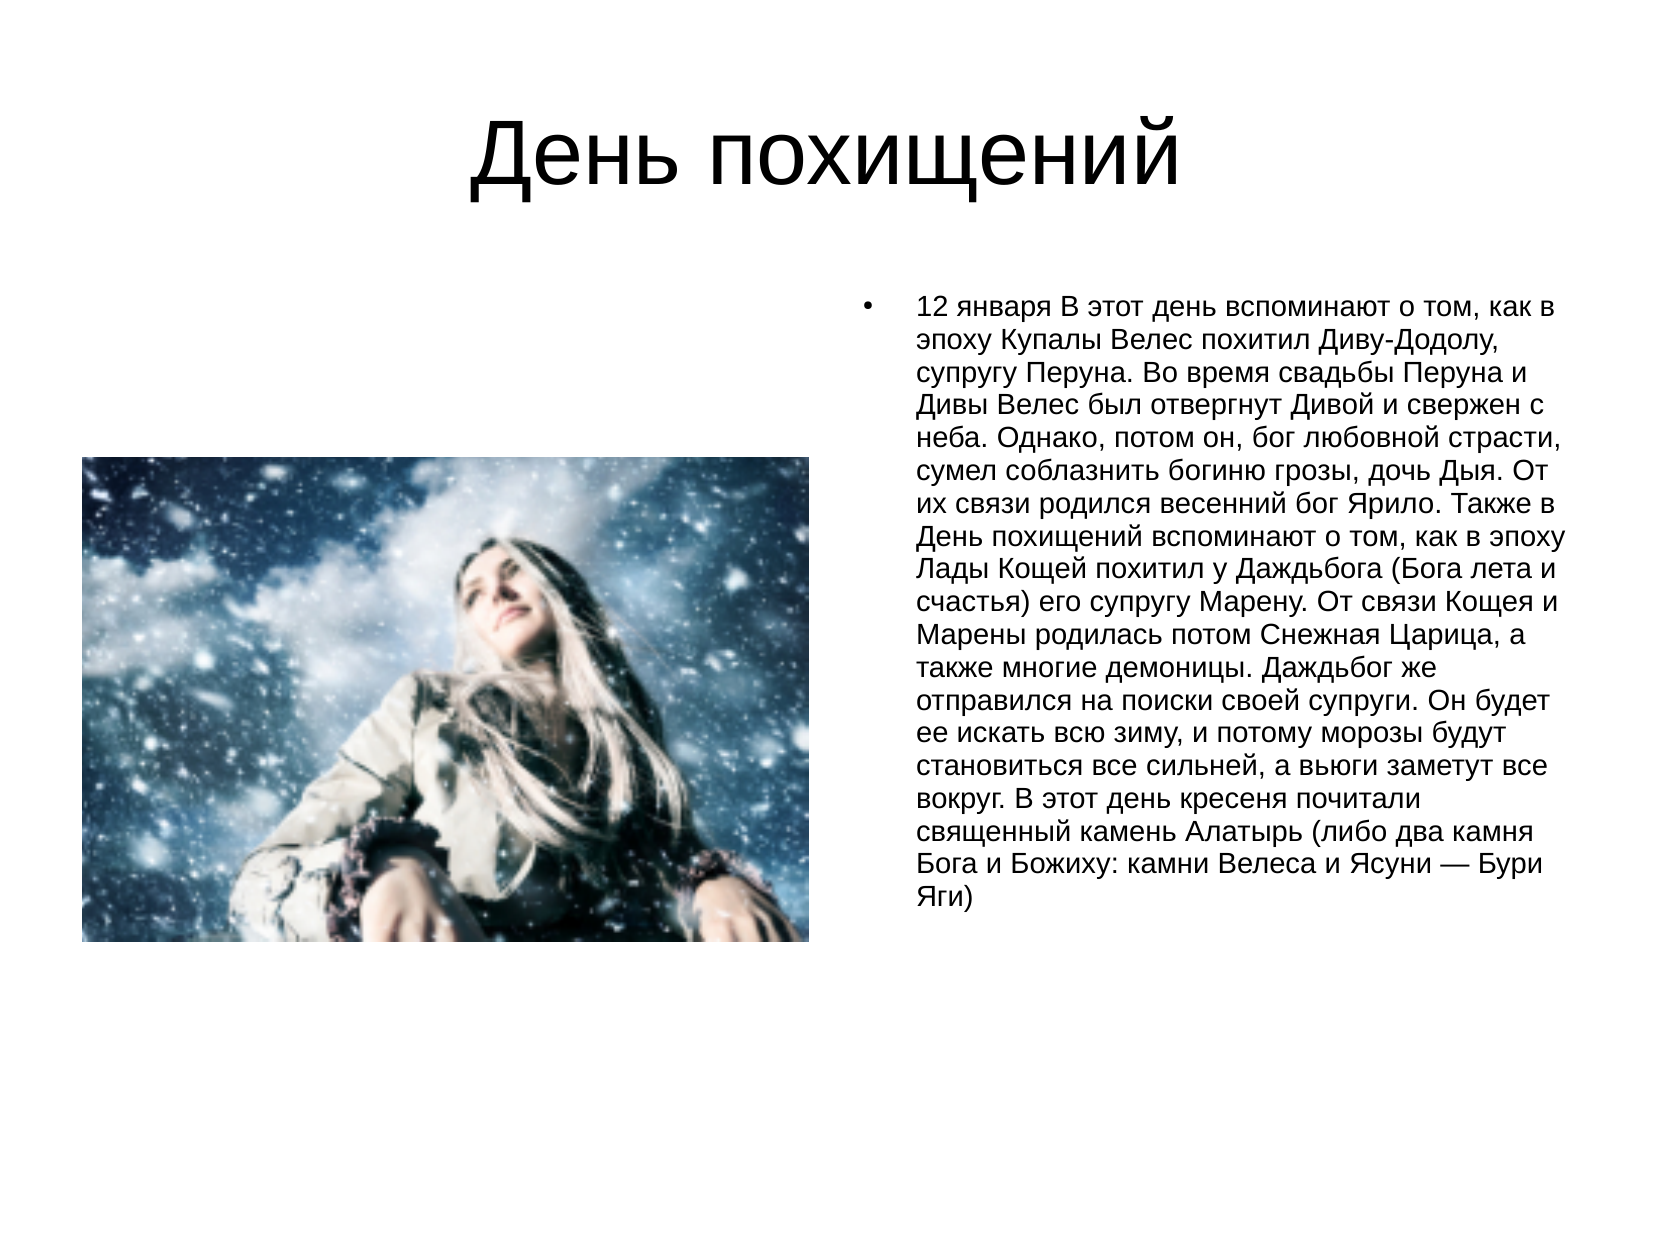

# День похищений
12 января В этот день вспоминают о том, как в эпоху Купалы Велес похитил Диву-Додолу, супругу Перуна. Во время свадьбы Перуна и Дивы Велес был отвергнут Дивой и свержен с неба. Однако, потом он, бог любовной страсти, сумел соблазнить богиню грозы, дочь Дыя. От их связи родился весенний бог Ярило. Также в День похищений вспоминают о том, как в эпоху Лады Кощей похитил у Даждьбога (Бога лета и счастья) его супругу Марену. От связи Кощея и Марены родилась потом Снежная Царица, а также многие демоницы. Даждьбог же отправился на поиски своей супруги. Он будет ее искать всю зиму, и потому морозы будут становиться все сильней, а вьюги заметут все вокруг. В этот день кресеня почитали священный камень Алатырь (либо два камня Бога и Божиху: камни Велеса и Ясуни — Бури Яги)